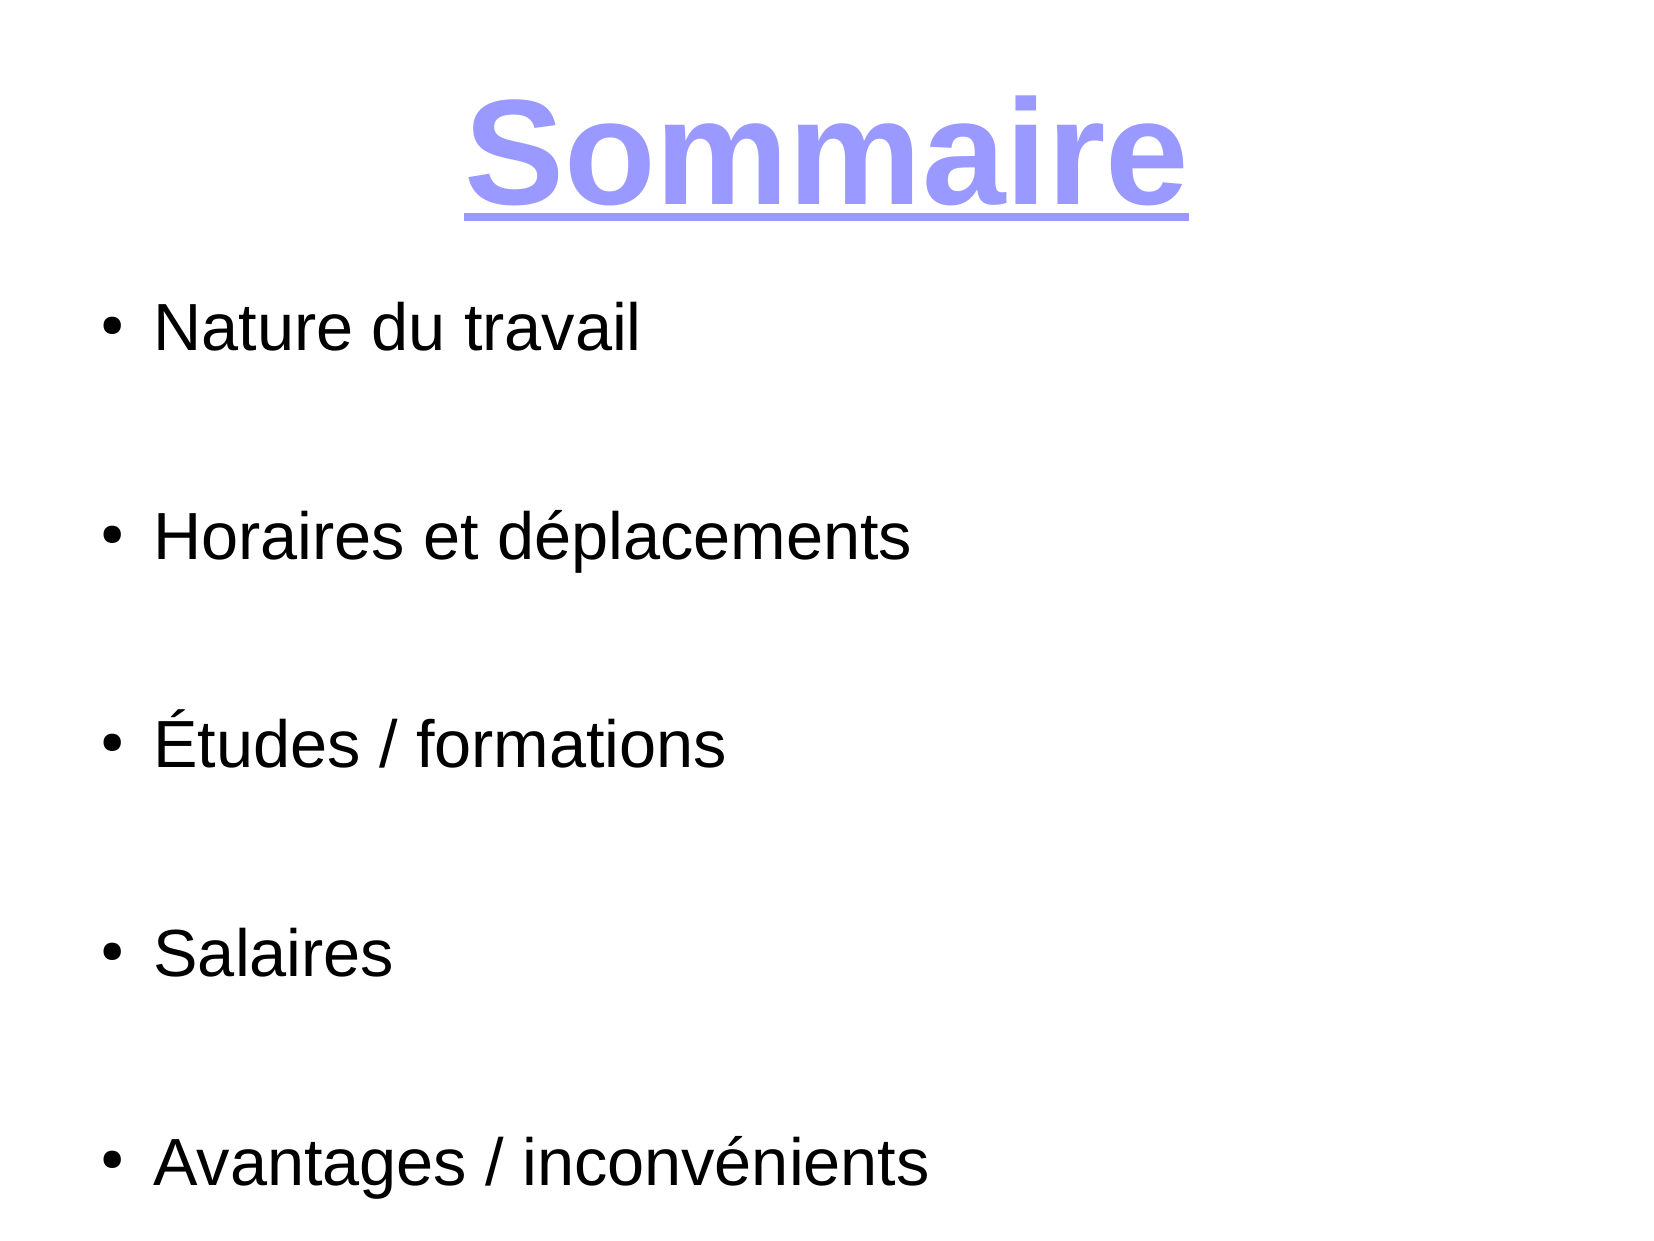

# Sommaire
Nature du travail
Horaires et déplacements
Études / formations
Salaires
Avantages / inconvénients